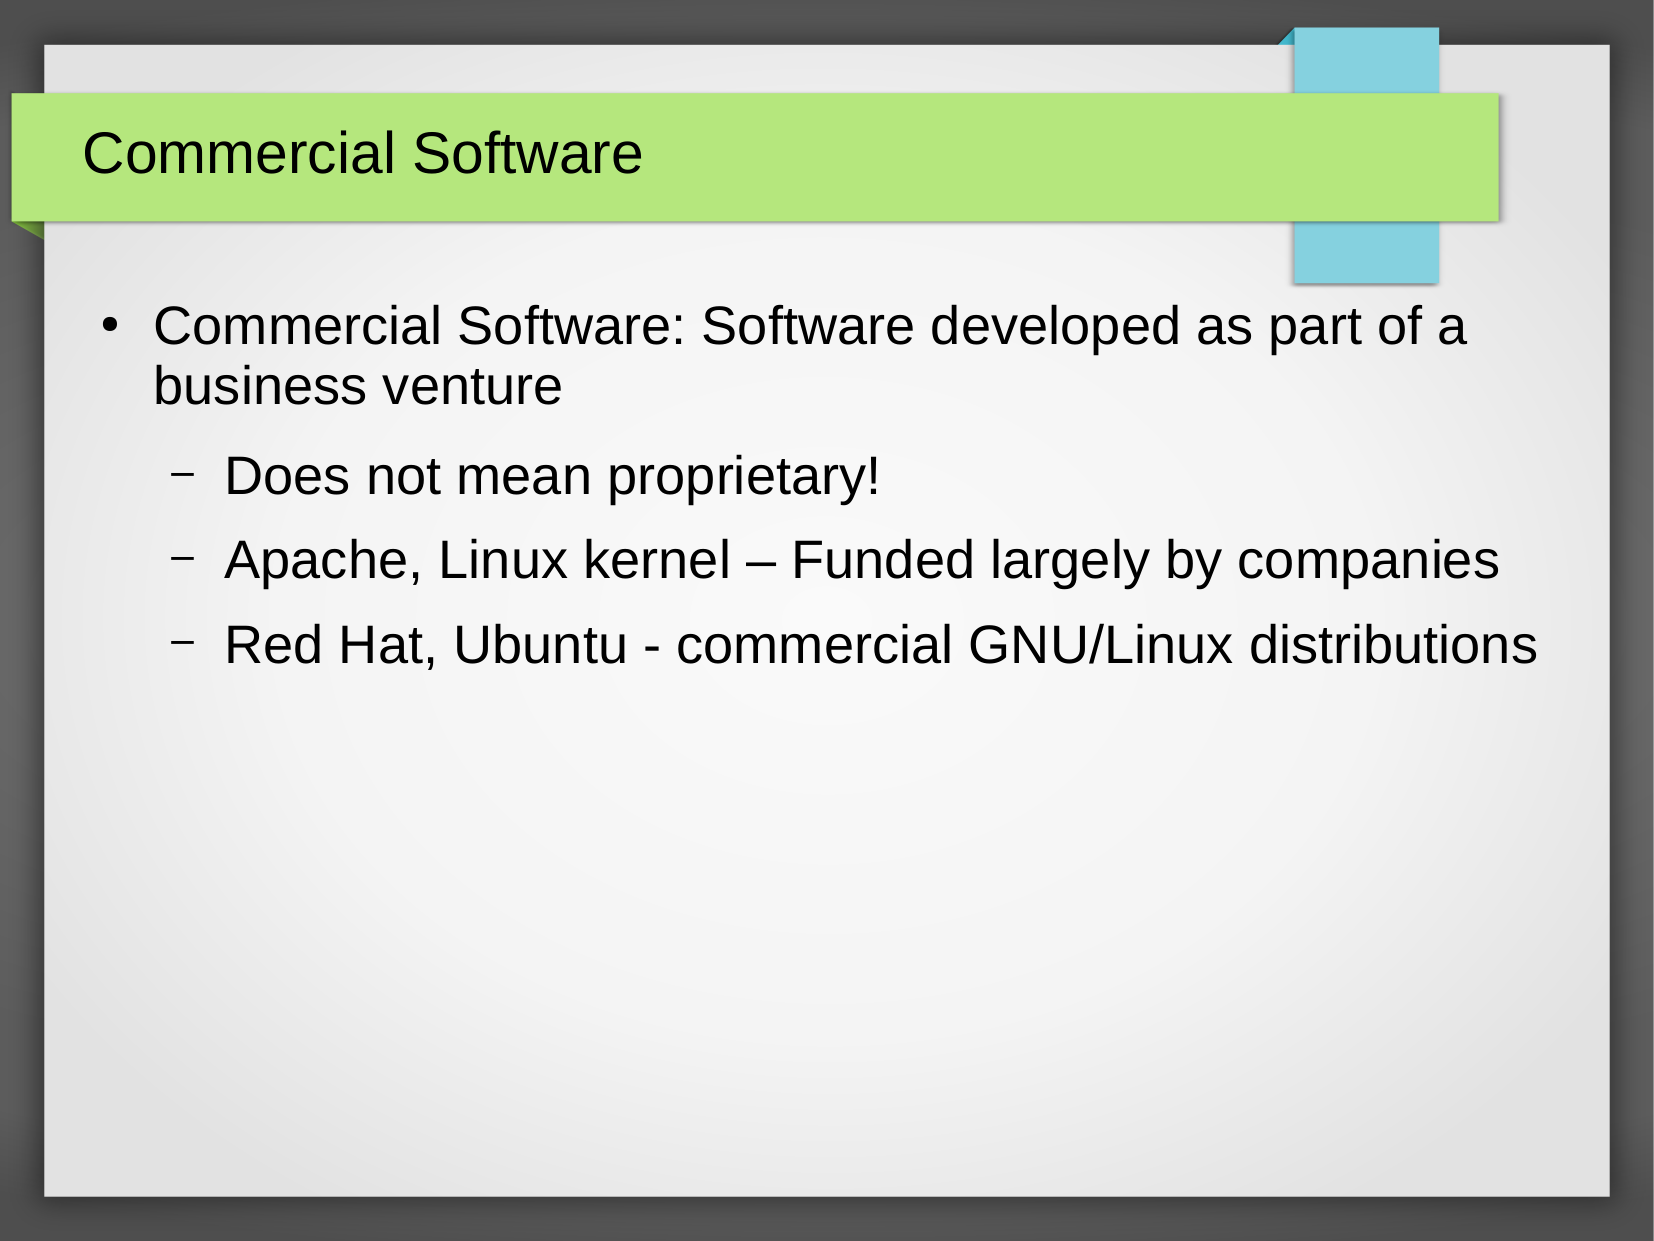

# Commercial Software
Commercial Software: Software developed as part of a business venture
Does not mean proprietary!
Apache, Linux kernel – Funded largely by companies
Red Hat, Ubuntu - commercial GNU/Linux distributions